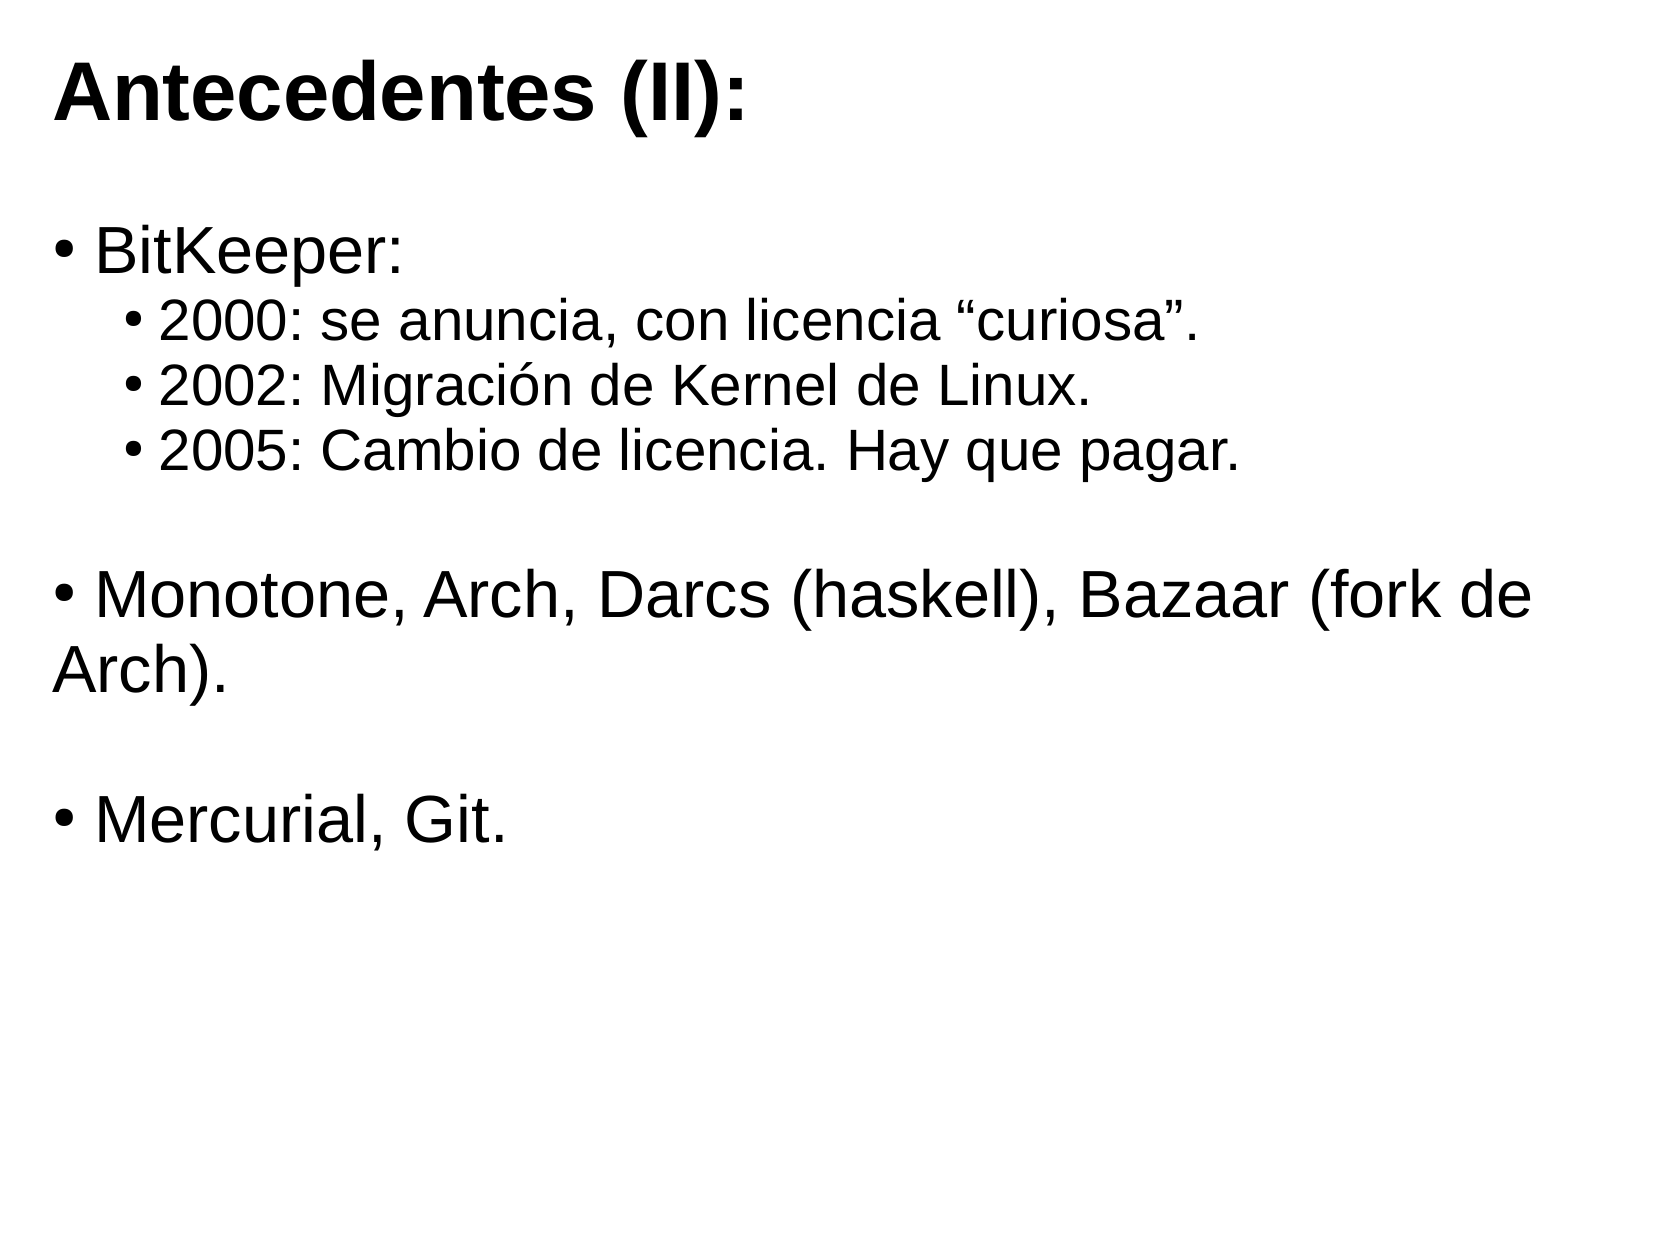

Antecedentes (II):
 BitKeeper:
2000: se anuncia, con licencia “curiosa”.
2002: Migración de Kernel de Linux.
2005: Cambio de licencia. Hay que pagar.
 Monotone, Arch, Darcs (haskell), Bazaar (fork de Arch).
 Mercurial, Git.